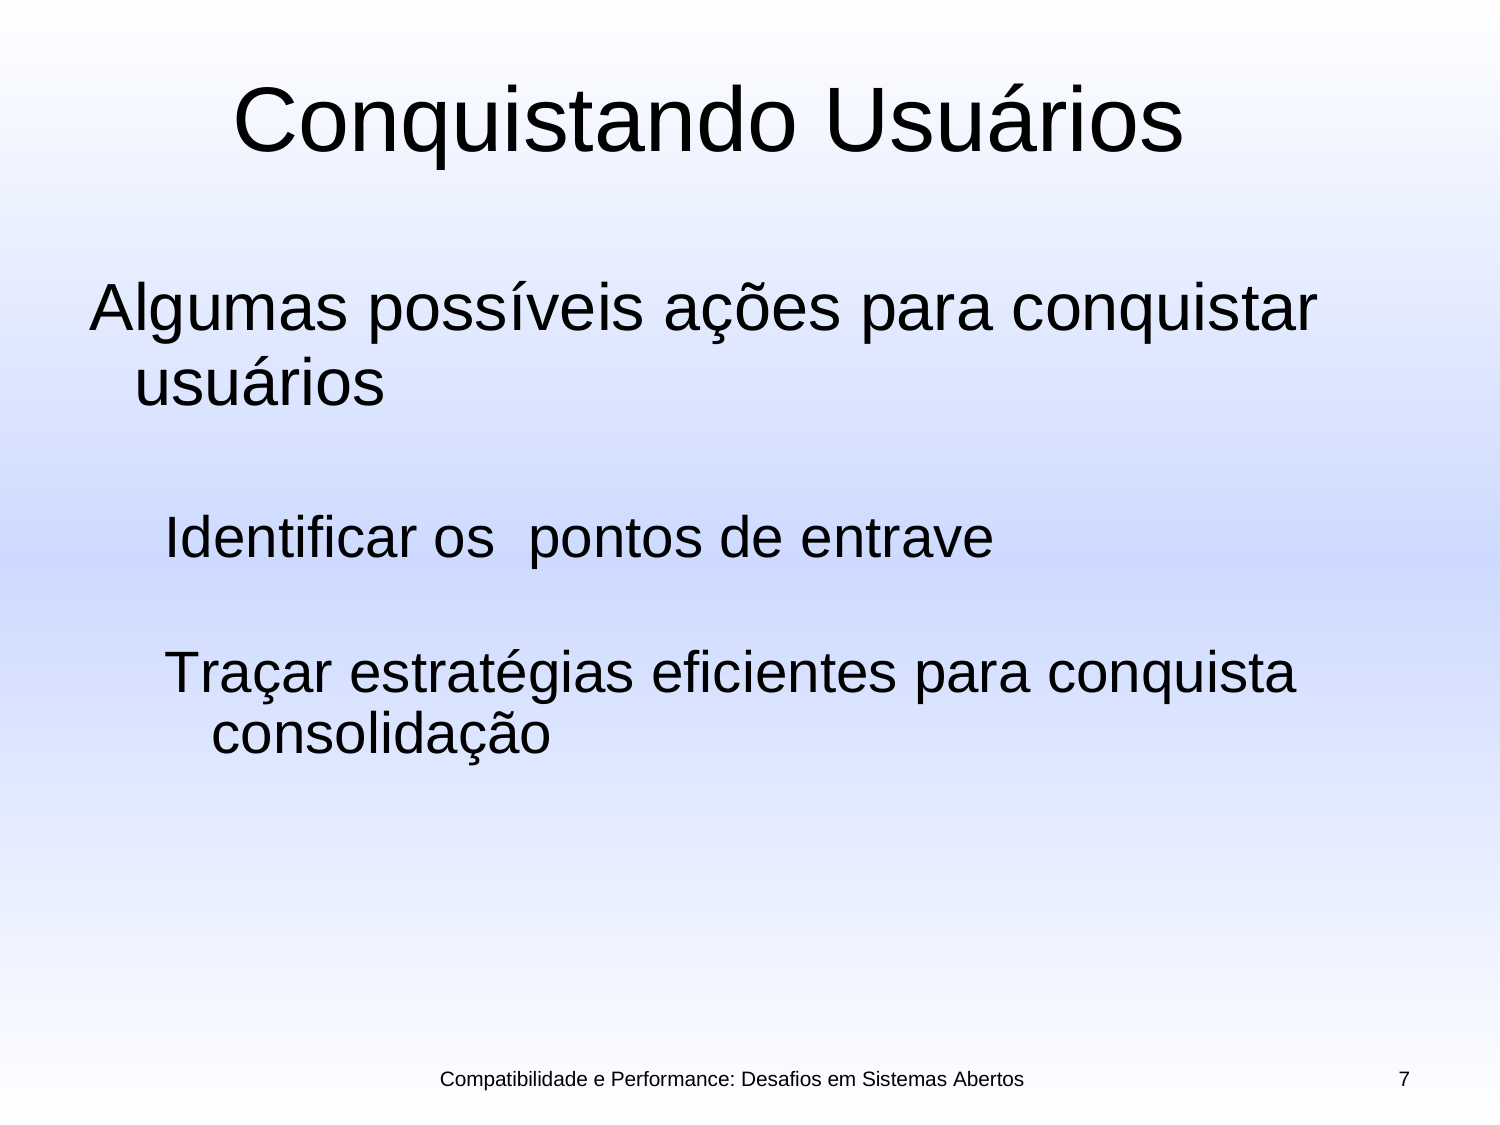

Conquistando Usuários
#
Algumas possíveis ações para conquistar usuários
Identificar os pontos de entrave
Traçar estratégias eficientes para conquista consolidação
Compatibilidade e Performance: Desafios em Sistemas Abertos
7